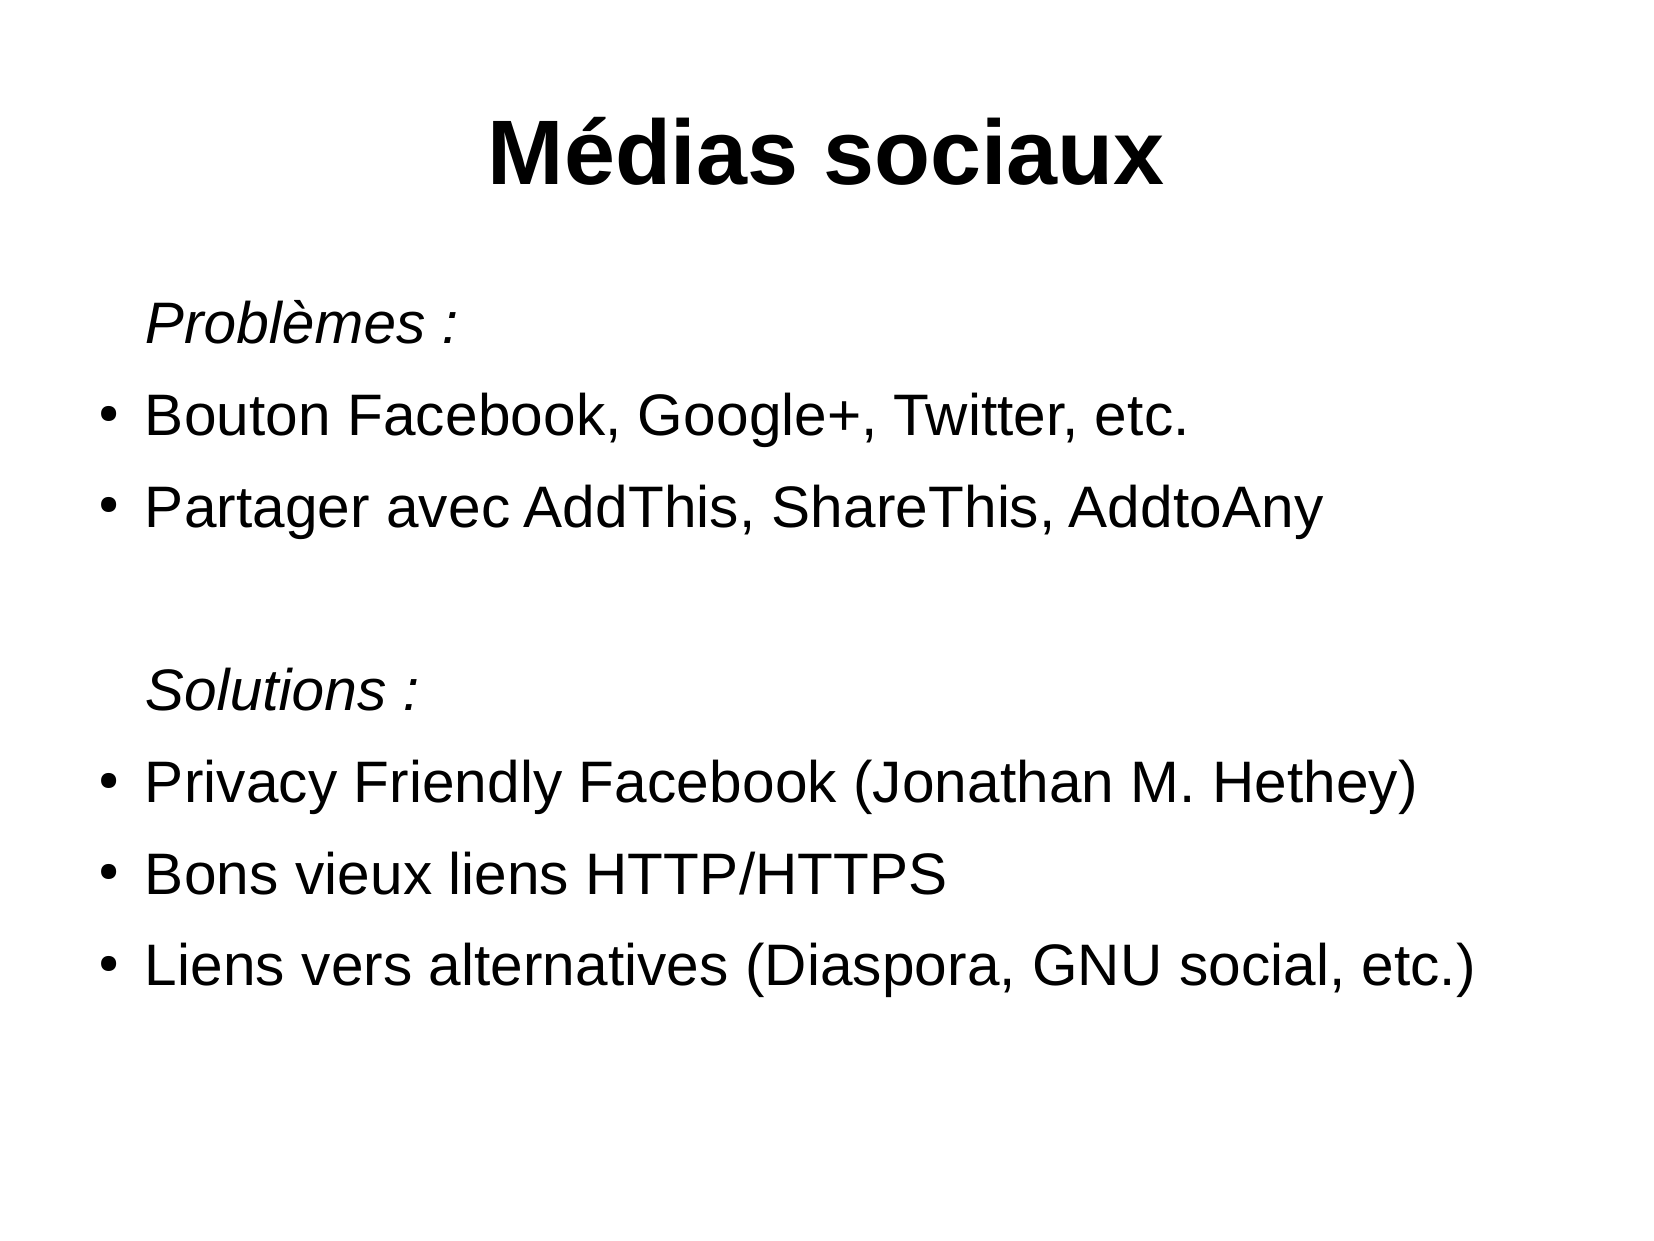

# Médias sociaux
Problèmes :
Bouton Facebook, Google+, Twitter, etc.
Partager avec AddThis, ShareThis, AddtoAny
Solutions :
Privacy Friendly Facebook (Jonathan M. Hethey)
Bons vieux liens HTTP/HTTPS
Liens vers alternatives (Diaspora, GNU social, etc.)